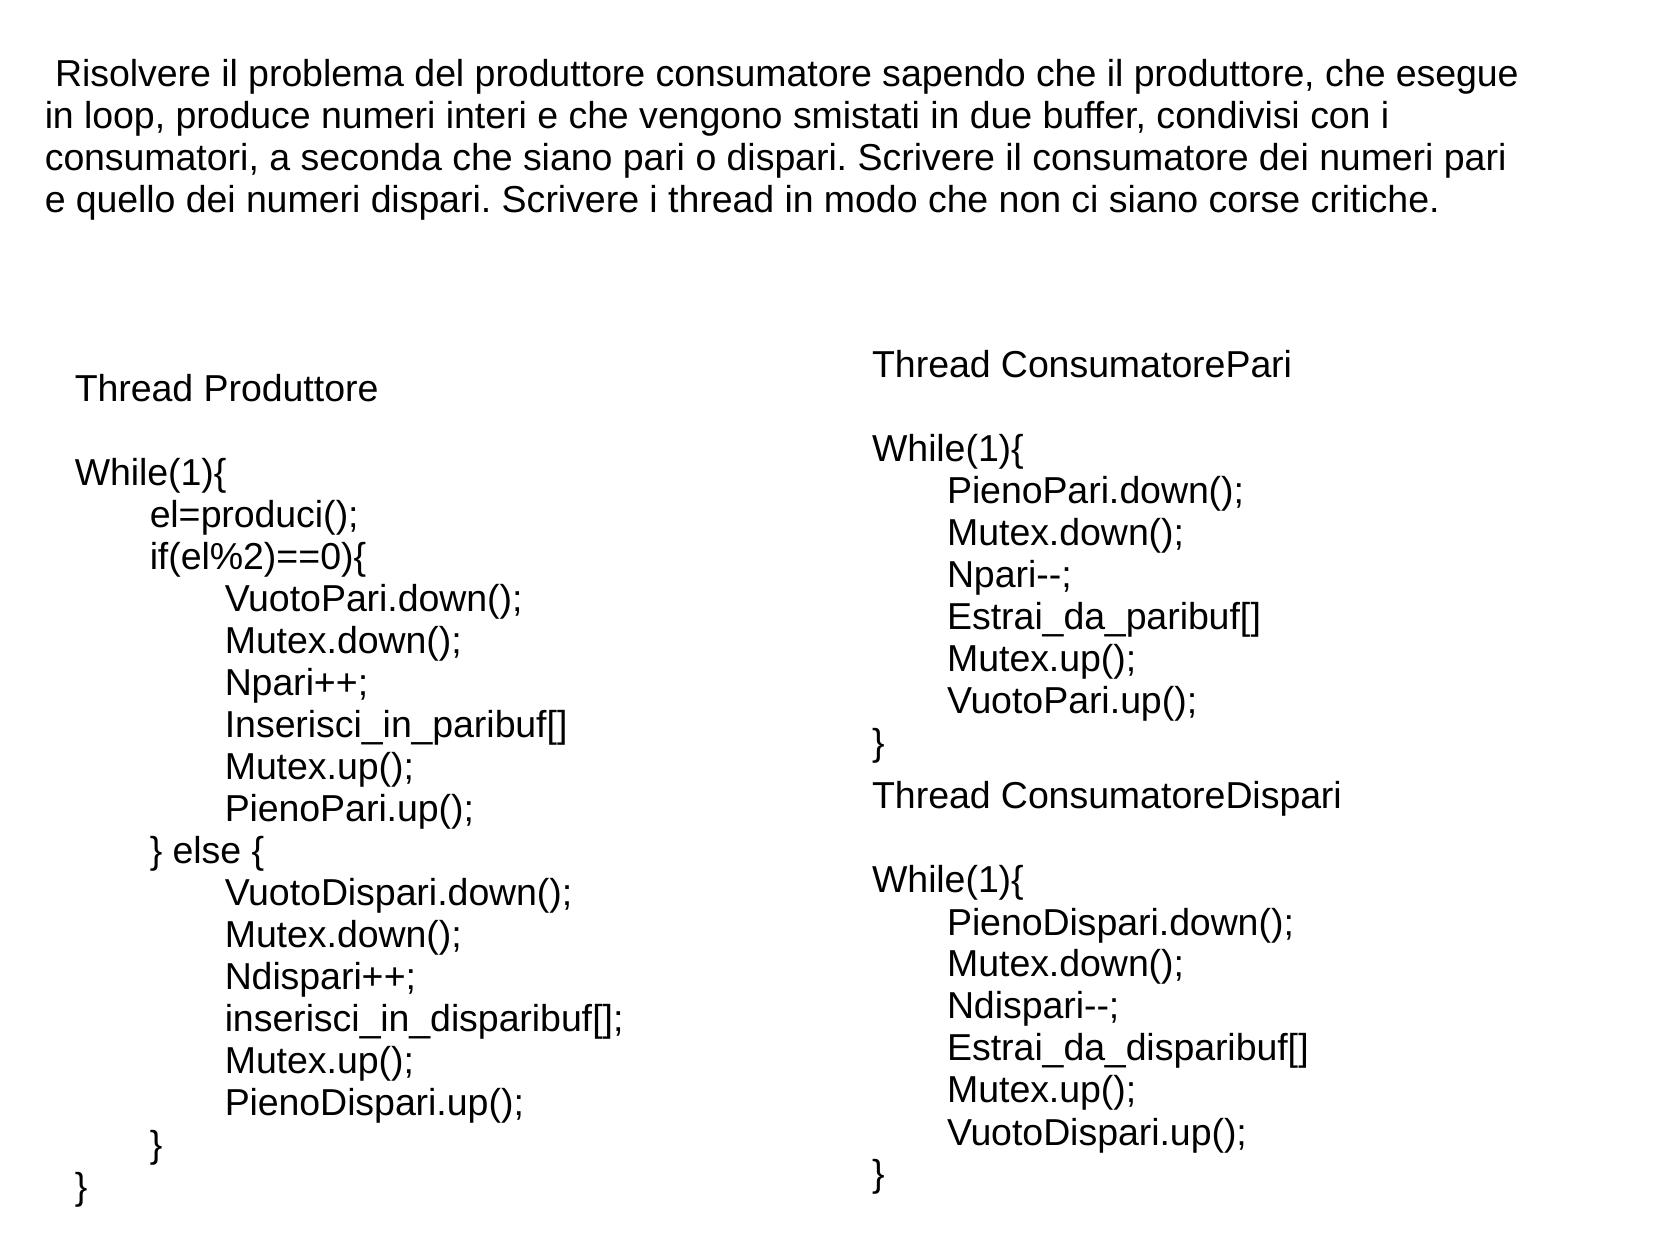

Risolvere il problema del produttore consumatore sapendo che il produttore, che esegue
in loop, produce numeri interi e che vengono smistati in due buffer, condivisi con i
consumatori, a seconda che siano pari o dispari. Scrivere il consumatore dei numeri pari
e quello dei numeri dispari. Scrivere i thread in modo che non ci siano corse critiche.
Thread ConsumatorePari
While(1){
	PienoPari.down();
	Mutex.down();
	Npari--;
	Estrai_da_paribuf[]
	Mutex.up();
	VuotoPari.up();
}
Thread Produttore
While(1){
	el=produci();
	if(el%2)==0){
		VuotoPari.down();
		Mutex.down();
		Npari++;
		Inserisci_in_paribuf[]
		Mutex.up();
		PienoPari.up();
	} else {
		VuotoDispari.down();
		Mutex.down();
		Ndispari++;
		inserisci_in_disparibuf[];
		Mutex.up();
		PienoDispari.up();
	}
}
Thread ConsumatoreDispari
While(1){
	PienoDispari.down();
	Mutex.down();
	Ndispari--;
	Estrai_da_disparibuf[]
	Mutex.up();
	VuotoDispari.up();
}